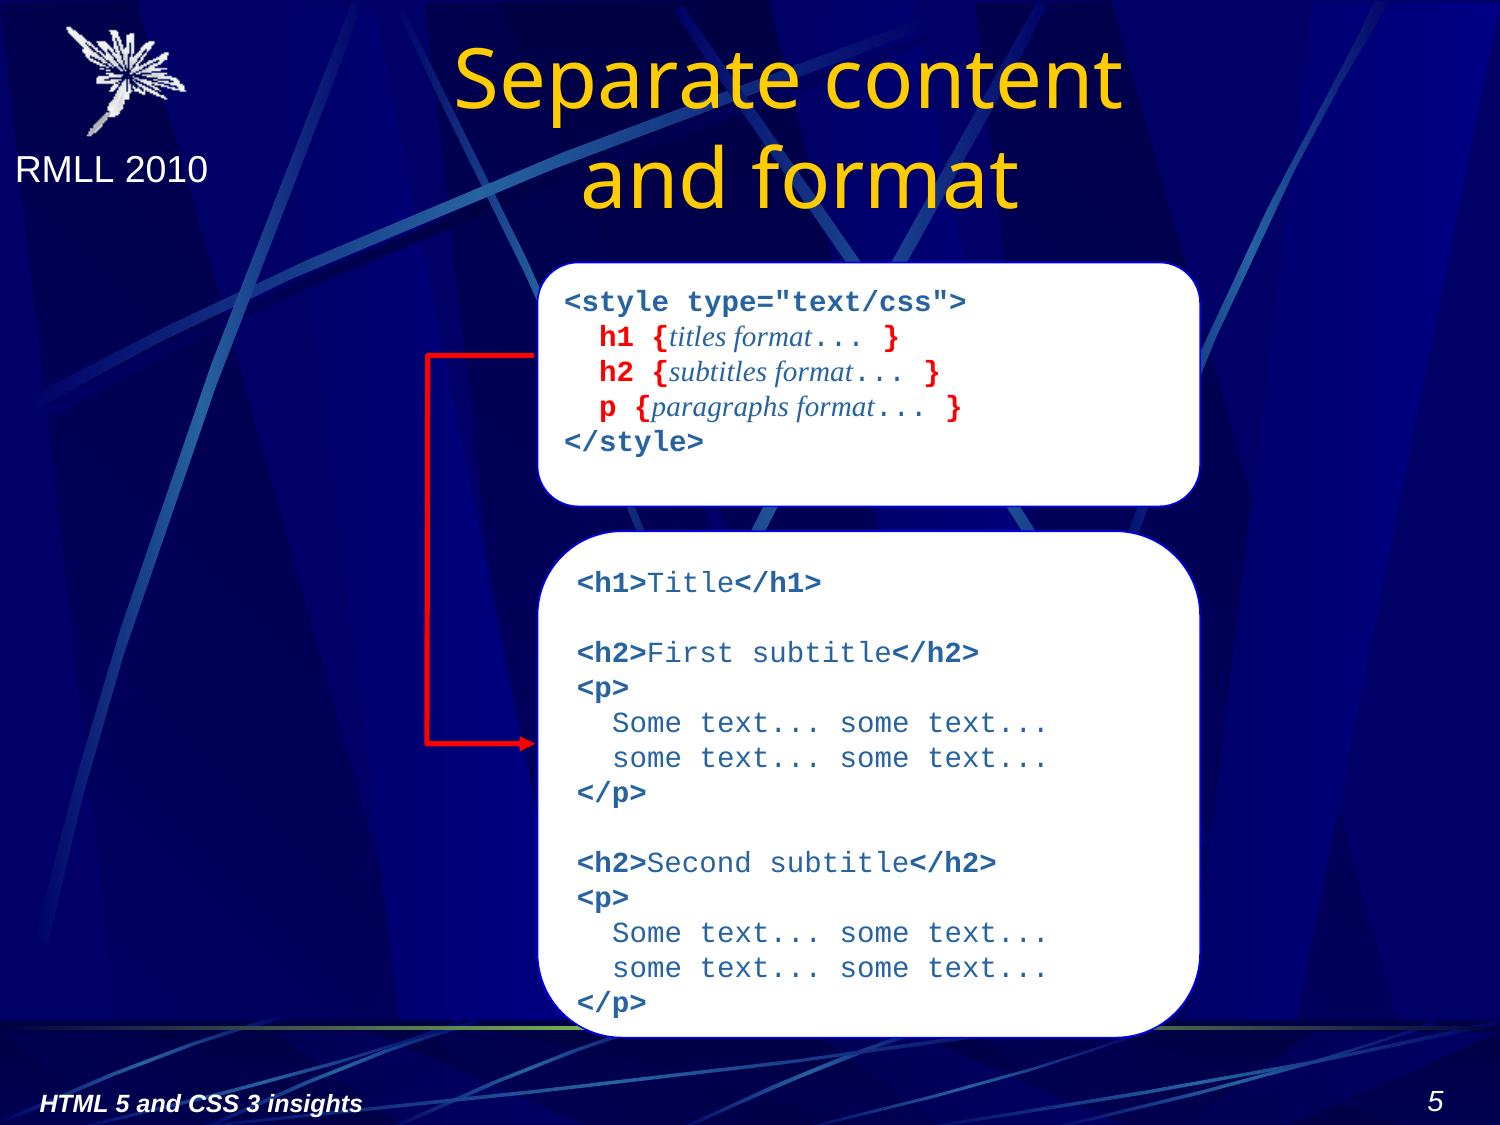

# Separate content and format
<style type="text/css">
 h1 {titles format... }
 h2 {subtitles format... }
 p {paragraphs format... }
</style>
<h1>Title</h1>
<h2>First subtitle</h2>
<p>
 Some text... some text...
 some text... some text...
</p>
<h2>Second subtitle</h2>
<p>
 Some text... some text...
 some text... some text...
</p>